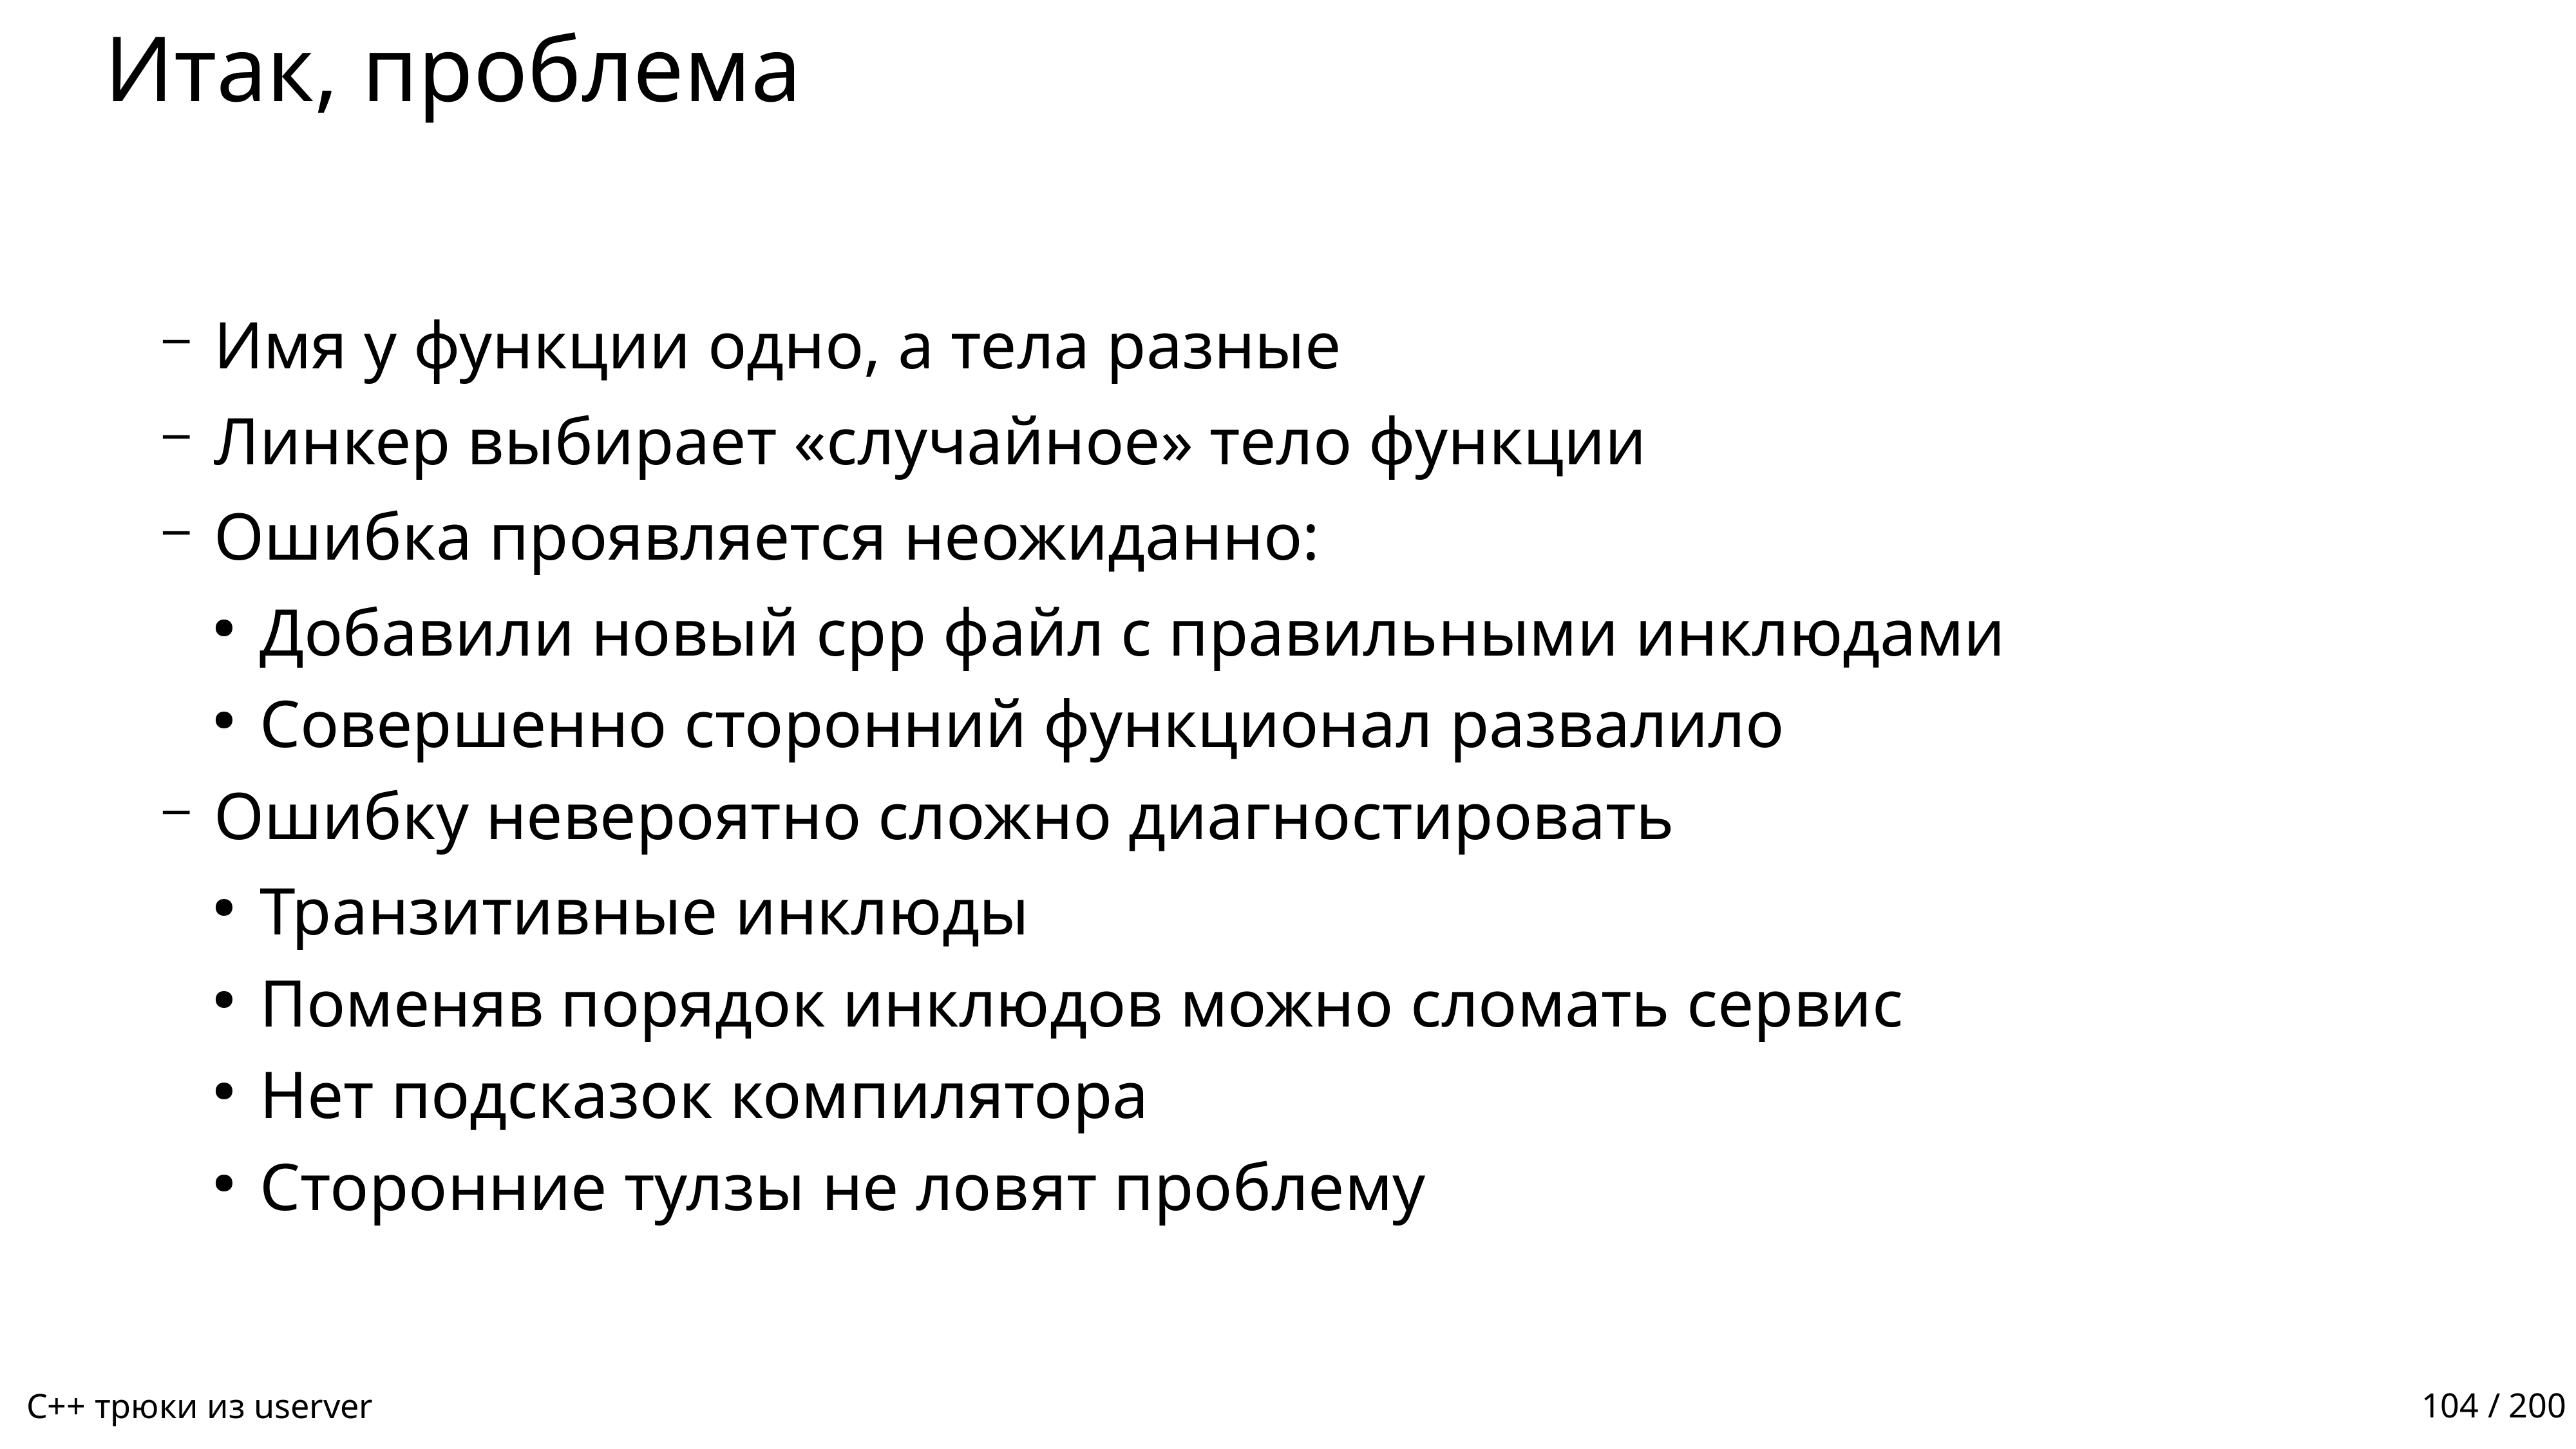

Итак, проблема
# Имя у функции одно, а тела разные
 Линкер выбирает «случайное» тело функции
 Ошибка проявляется неожиданно:
 Добавили новый cpp файл с правильными инклюдами
 Совершенно сторонний функционал развалило
 Ошибку невероятно сложно диагностировать
 Транзитивные инклюды
 Поменяв порядок инклюдов можно сломать сервис
 Нет подсказок компилятора
 Сторонние тулзы не ловят проблему
C++ трюки из userver